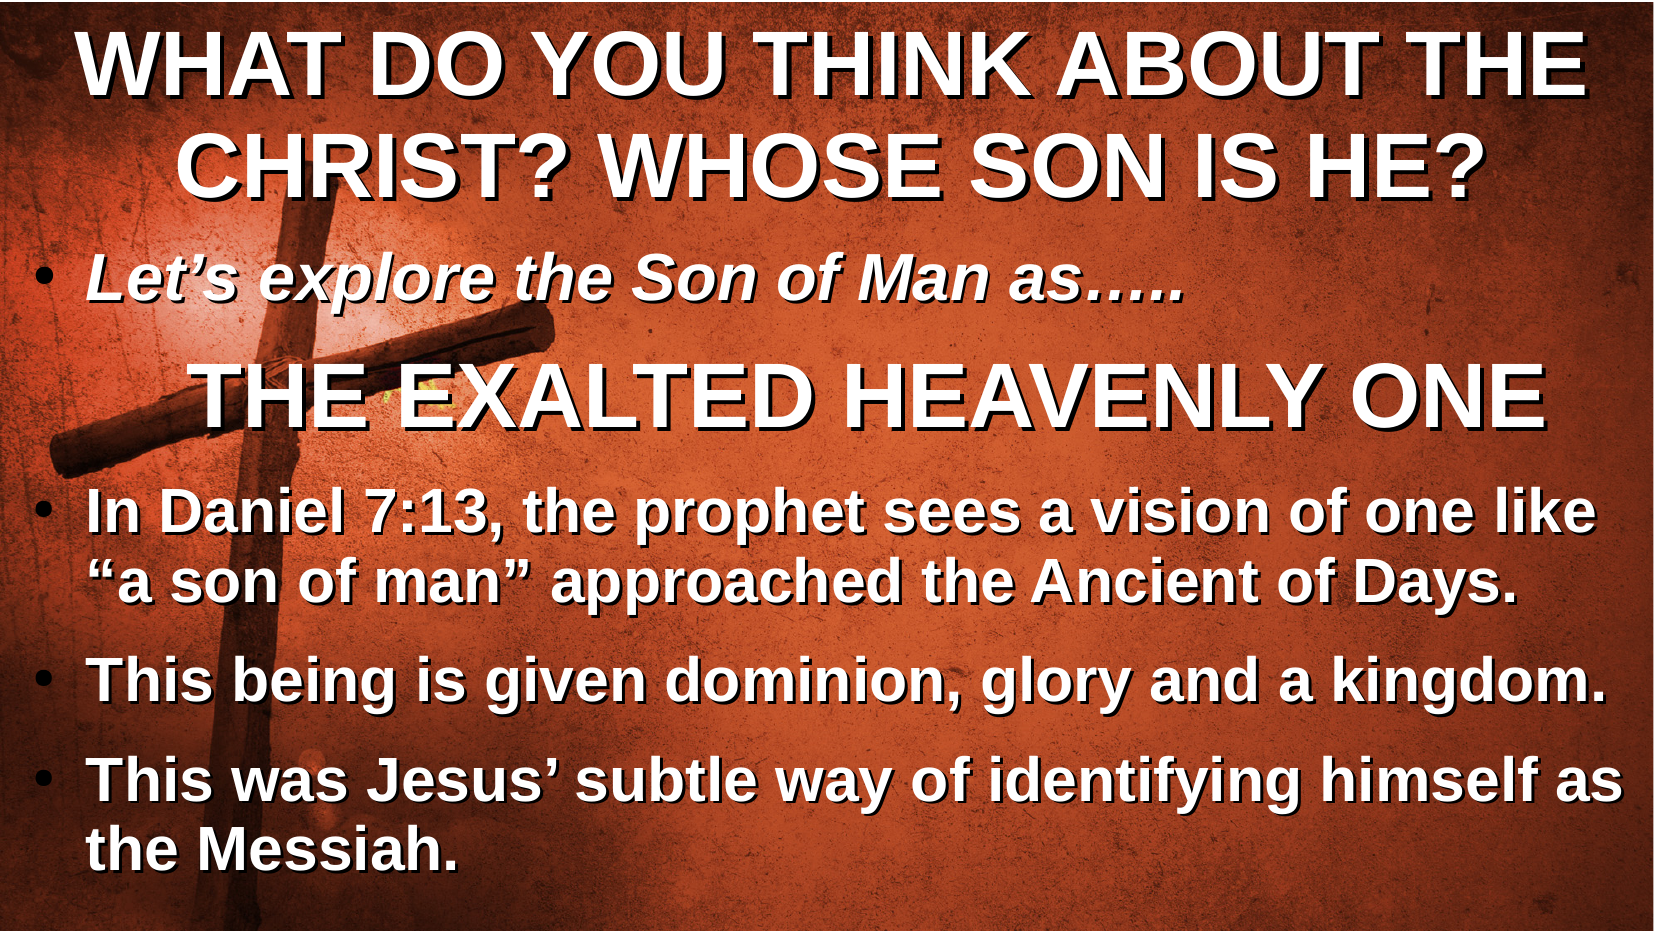

# WHAT DO YOU THINK ABOUT THE CHRIST? WHOSE SON IS HE?
Let’s explore the Son of Man as…..
THE EXALTED HEAVENLY ONE
In Daniel 7:13, the prophet sees a vision of one like “a son of man” approached the Ancient of Days.
This being is given dominion, glory and a kingdom.
This was Jesus’ subtle way of identifying himself as the Messiah.